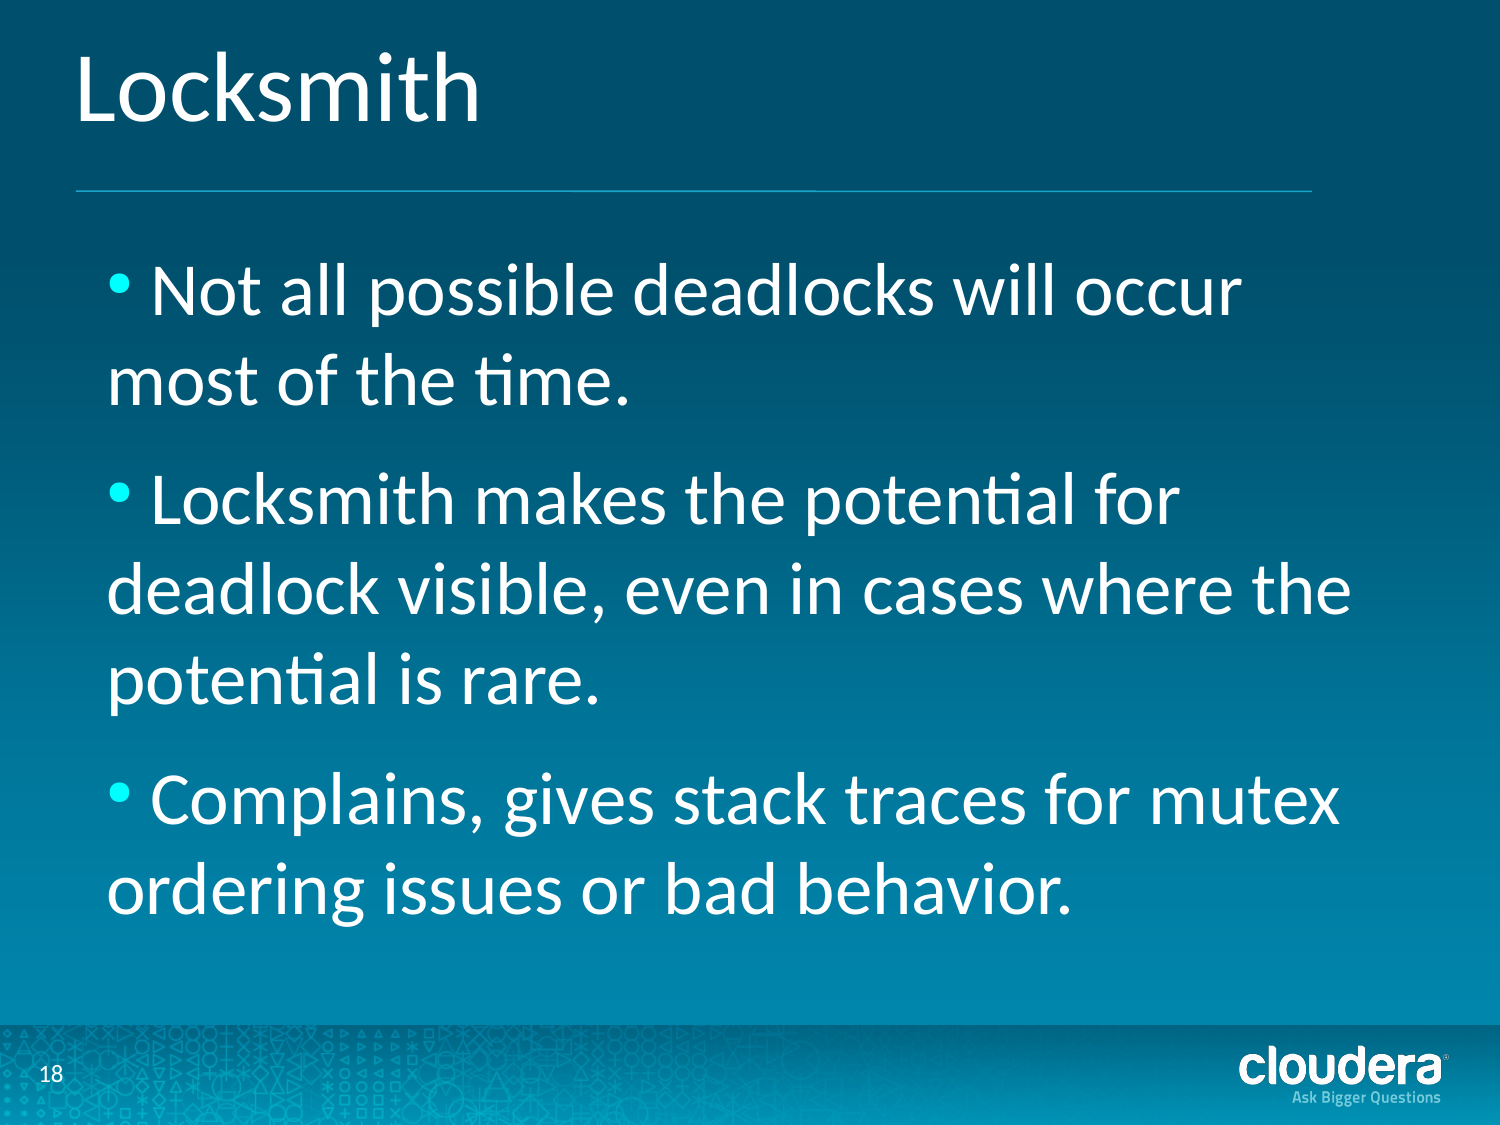

# Locksmith
 Not all possible deadlocks will occur most of the time.
 Locksmith makes the potential for deadlock visible, even in cases where the potential is rare.
 Complains, gives stack traces for mutex ordering issues or bad behavior.